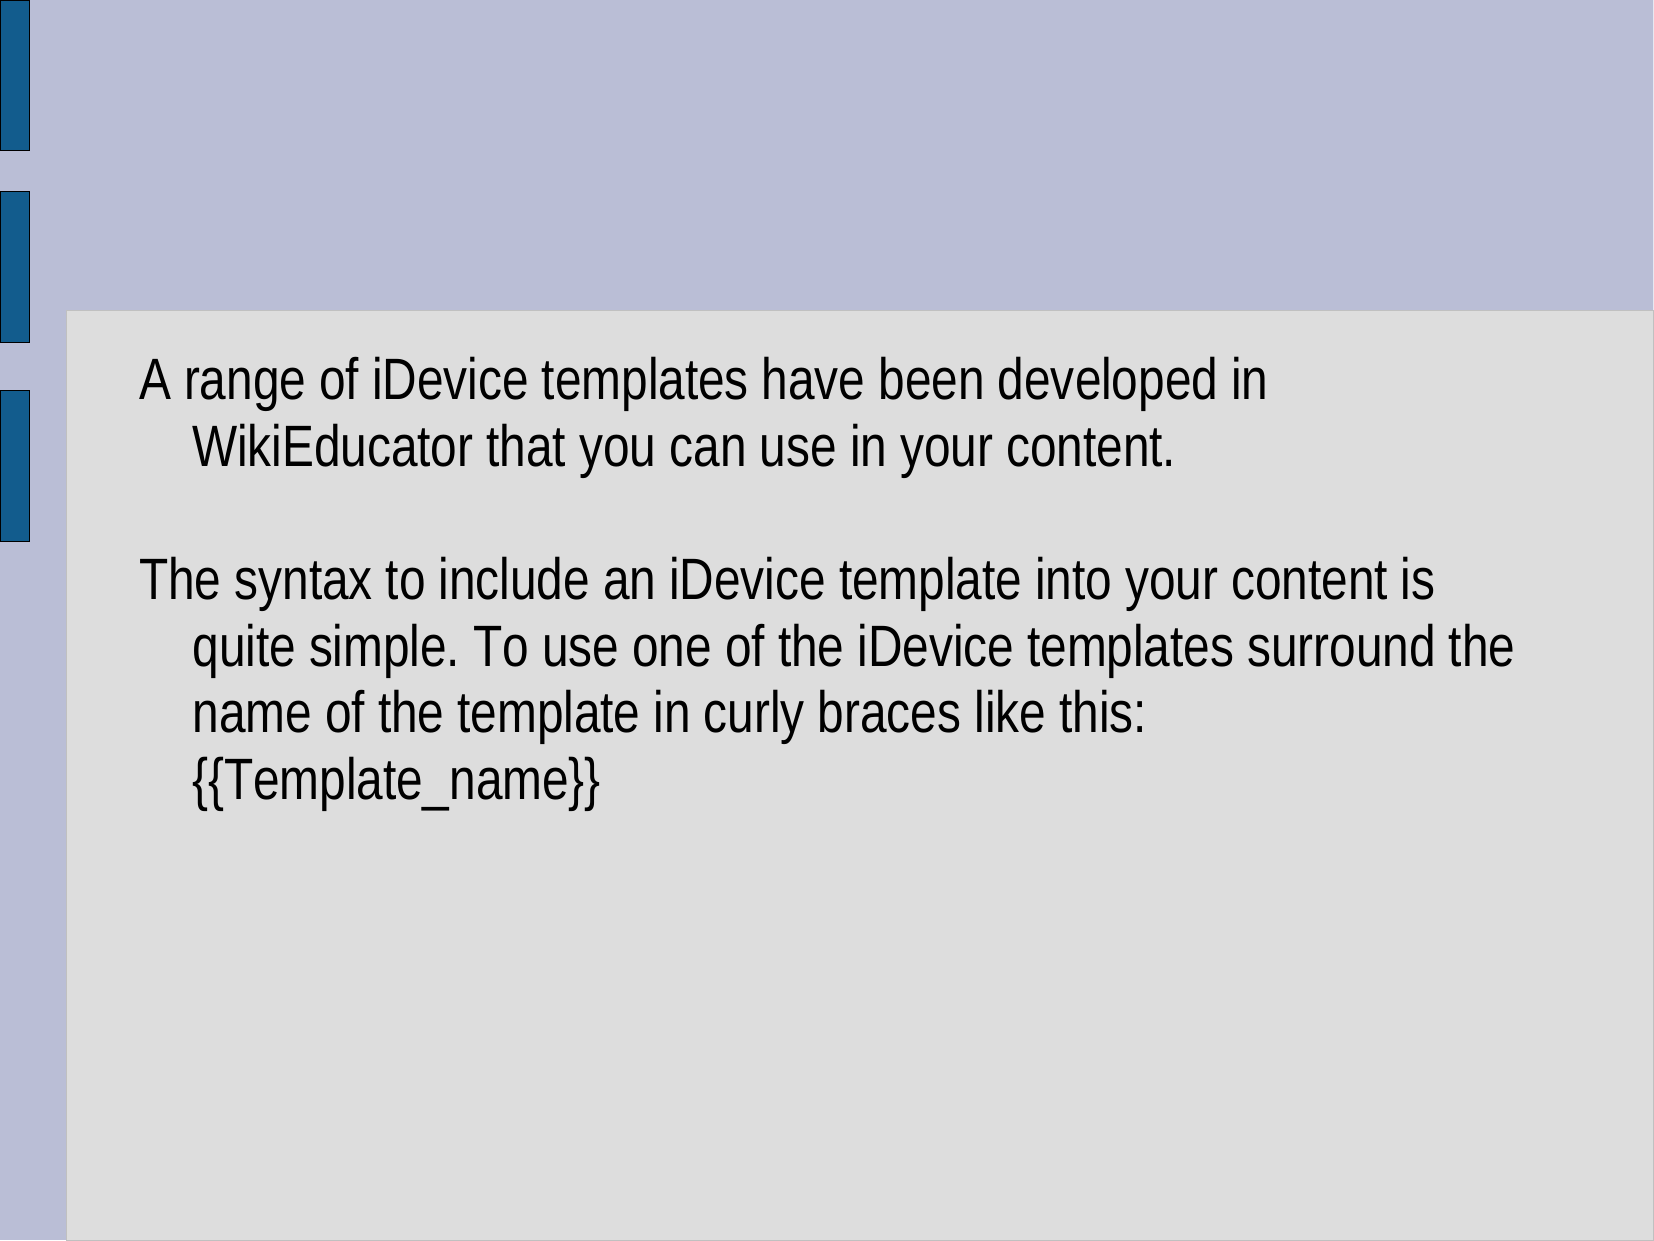

# A range of iDevice templates have been developed in WikiEducator that you can use in your content.
The syntax to include an iDevice template into your content is quite simple. To use one of the iDevice templates surround the name of the template in curly braces like this:
 {{Template_name}}